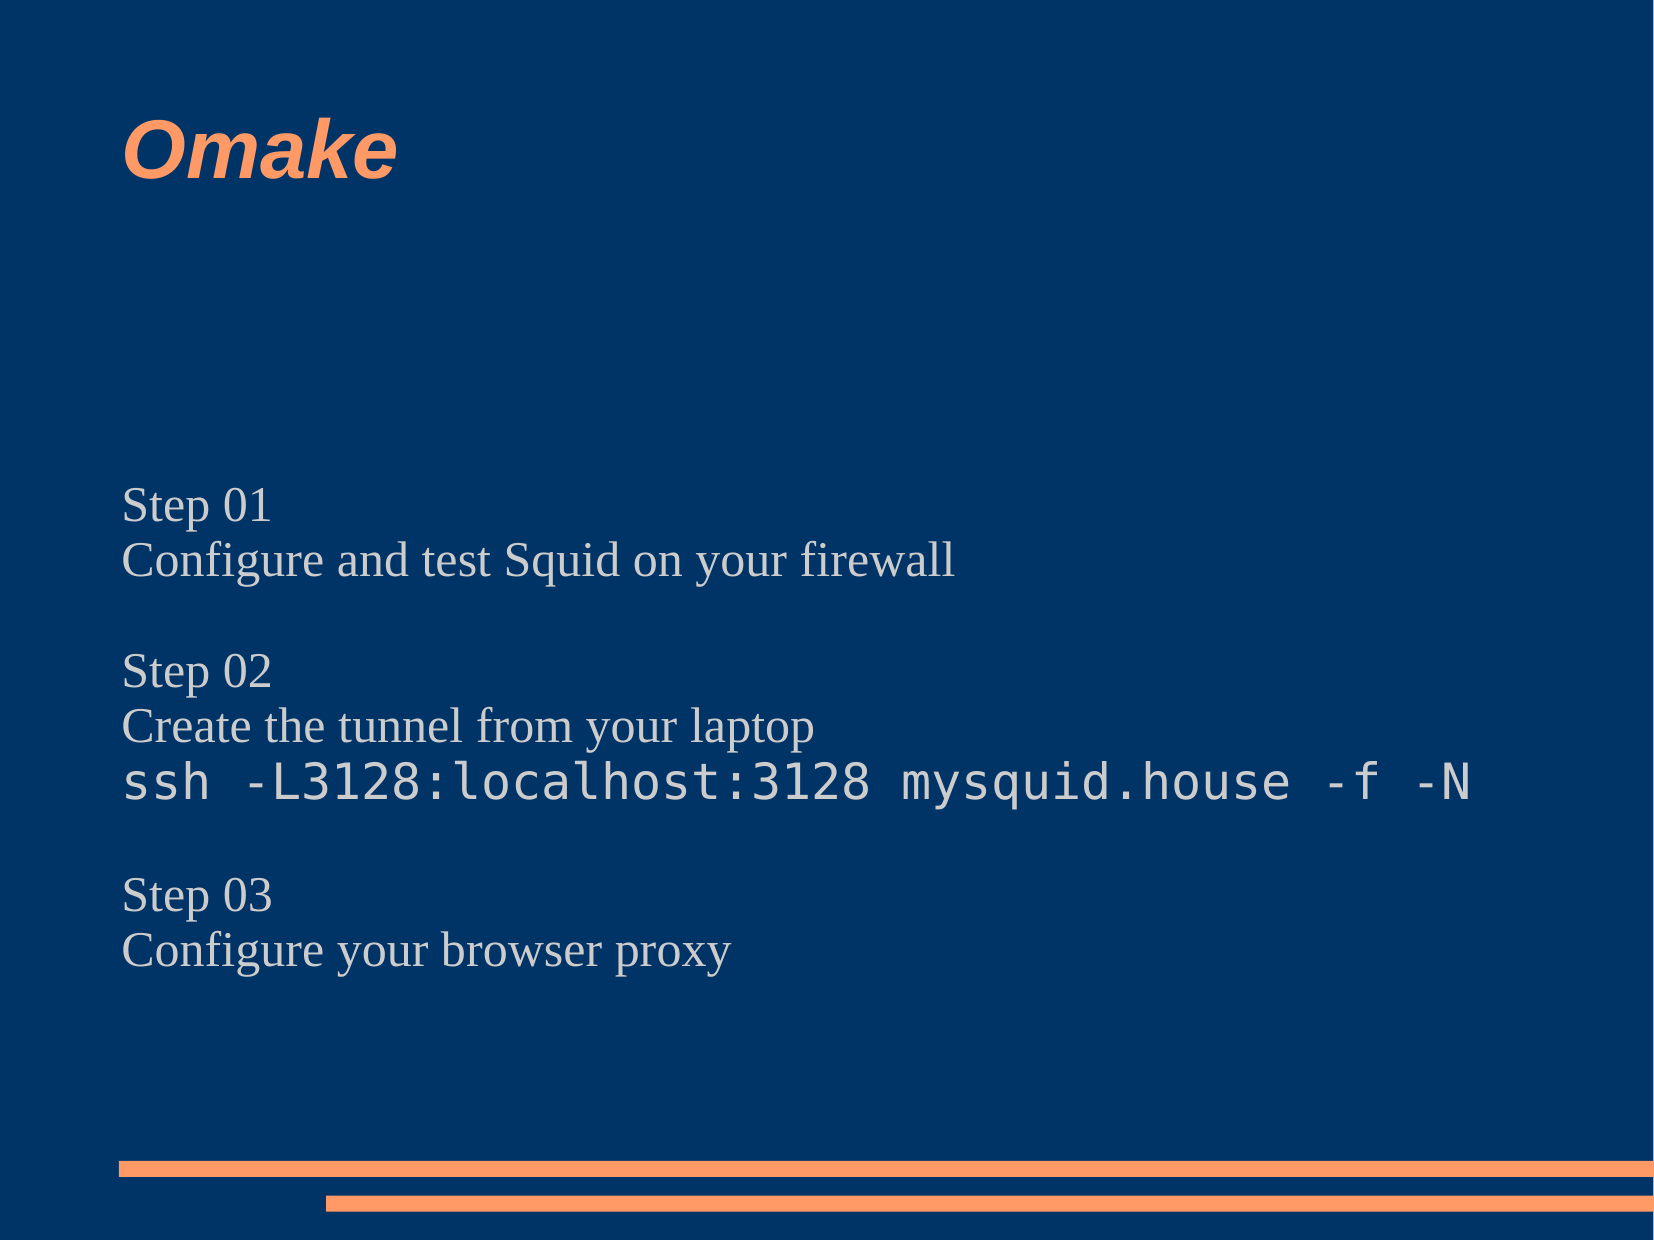

# Omake
Step 01
Configure and test Squid on your firewall
Step 02
Create the tunnel from your laptop
ssh -L3128:localhost:3128 mysquid.house -f -N
Step 03
Configure your browser proxy